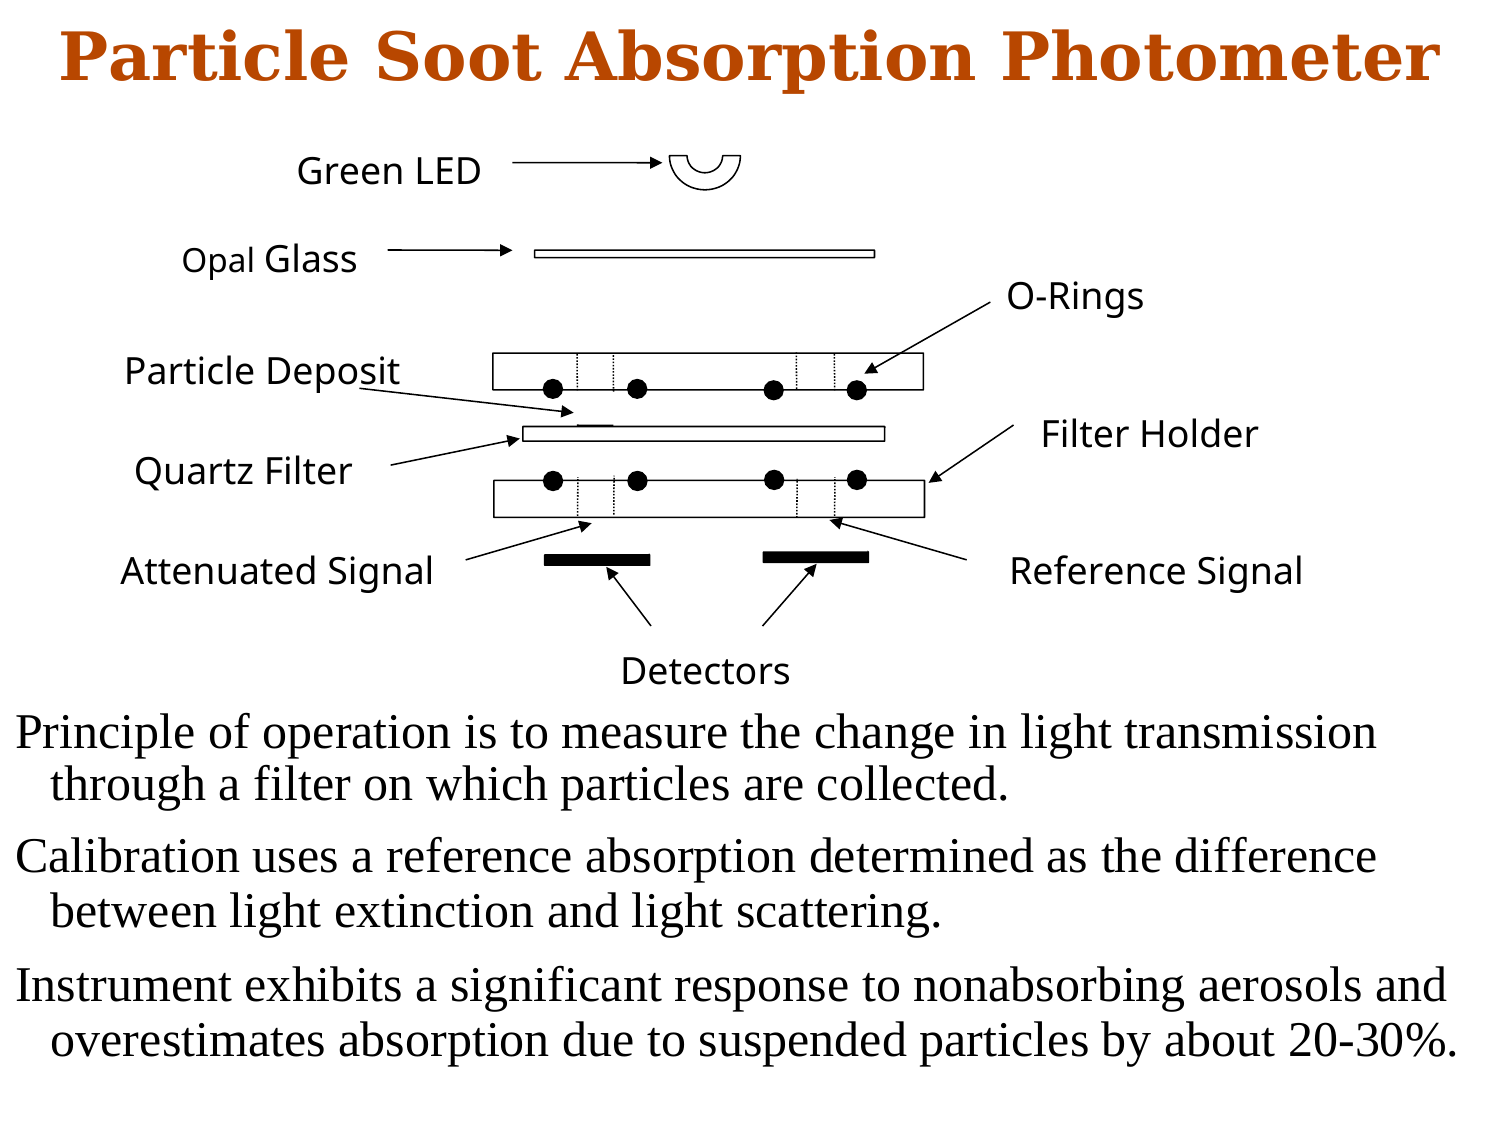

Green LED
Opal Glass
O-Rings
Filter Holder
Detectors
Particle Deposit
Attenuated Signal
Reference Signal
Quartz Filter
# Particle Soot Absorption Photometer
Principle of operation is to measure the change in light transmission through a filter on which particles are collected.
Calibration uses a reference absorption determined as the difference between light extinction and light scattering.
Instrument exhibits a significant response to nonabsorbing aerosols and overestimates absorption due to suspended particles by about 20-30%.